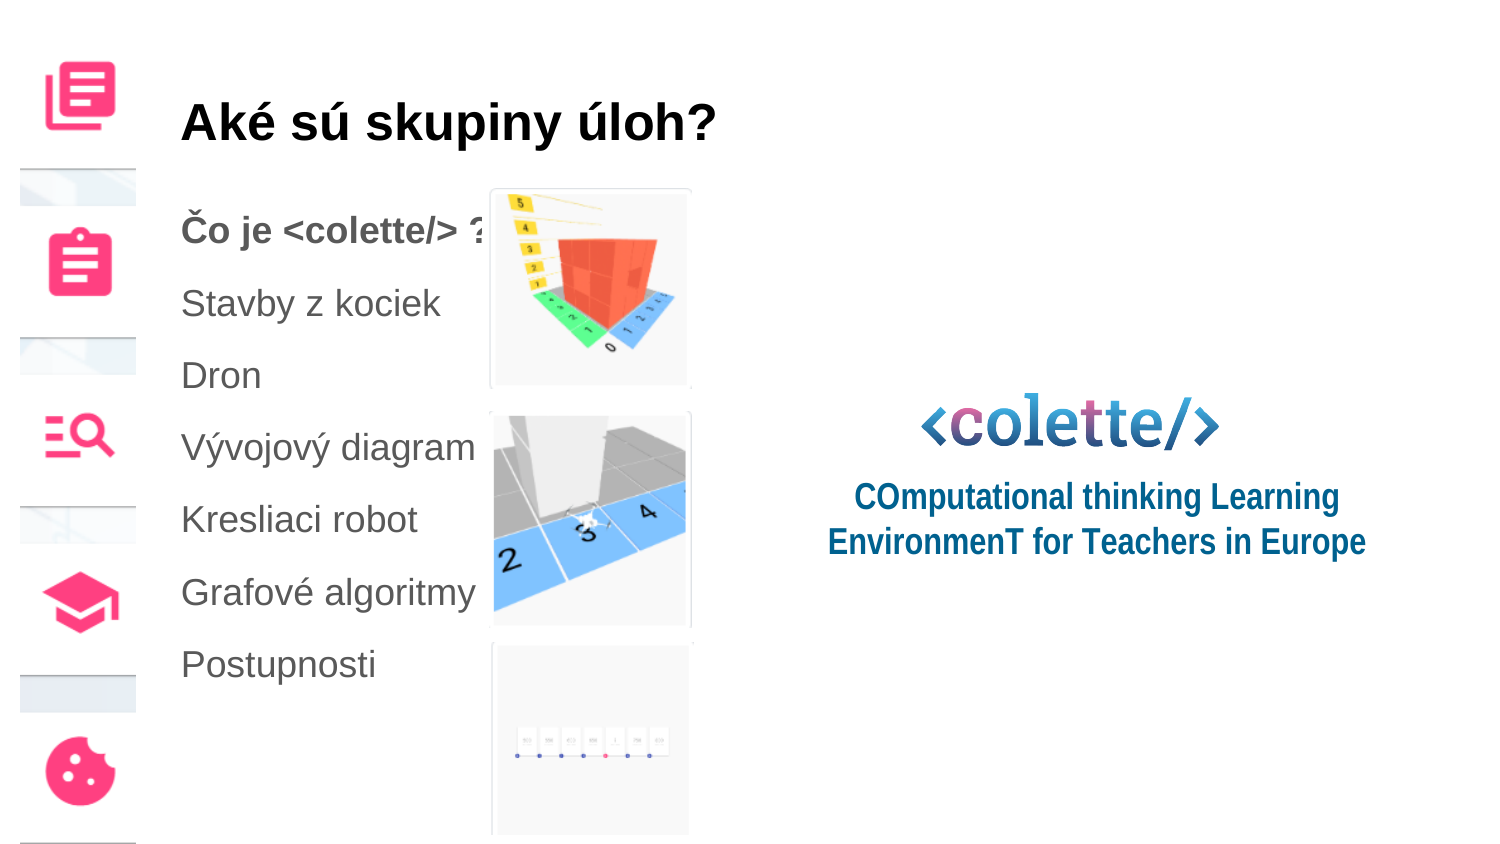

# Aké sú skupiny úloh?
Čo je <colette/> ?
Stavby z kociek
Dron
Vývojový diagram
Kresliaci robot
Grafové algoritmy
Postupnosti
COmputational thinking Learning EnvironmenT for Teachers in Europe